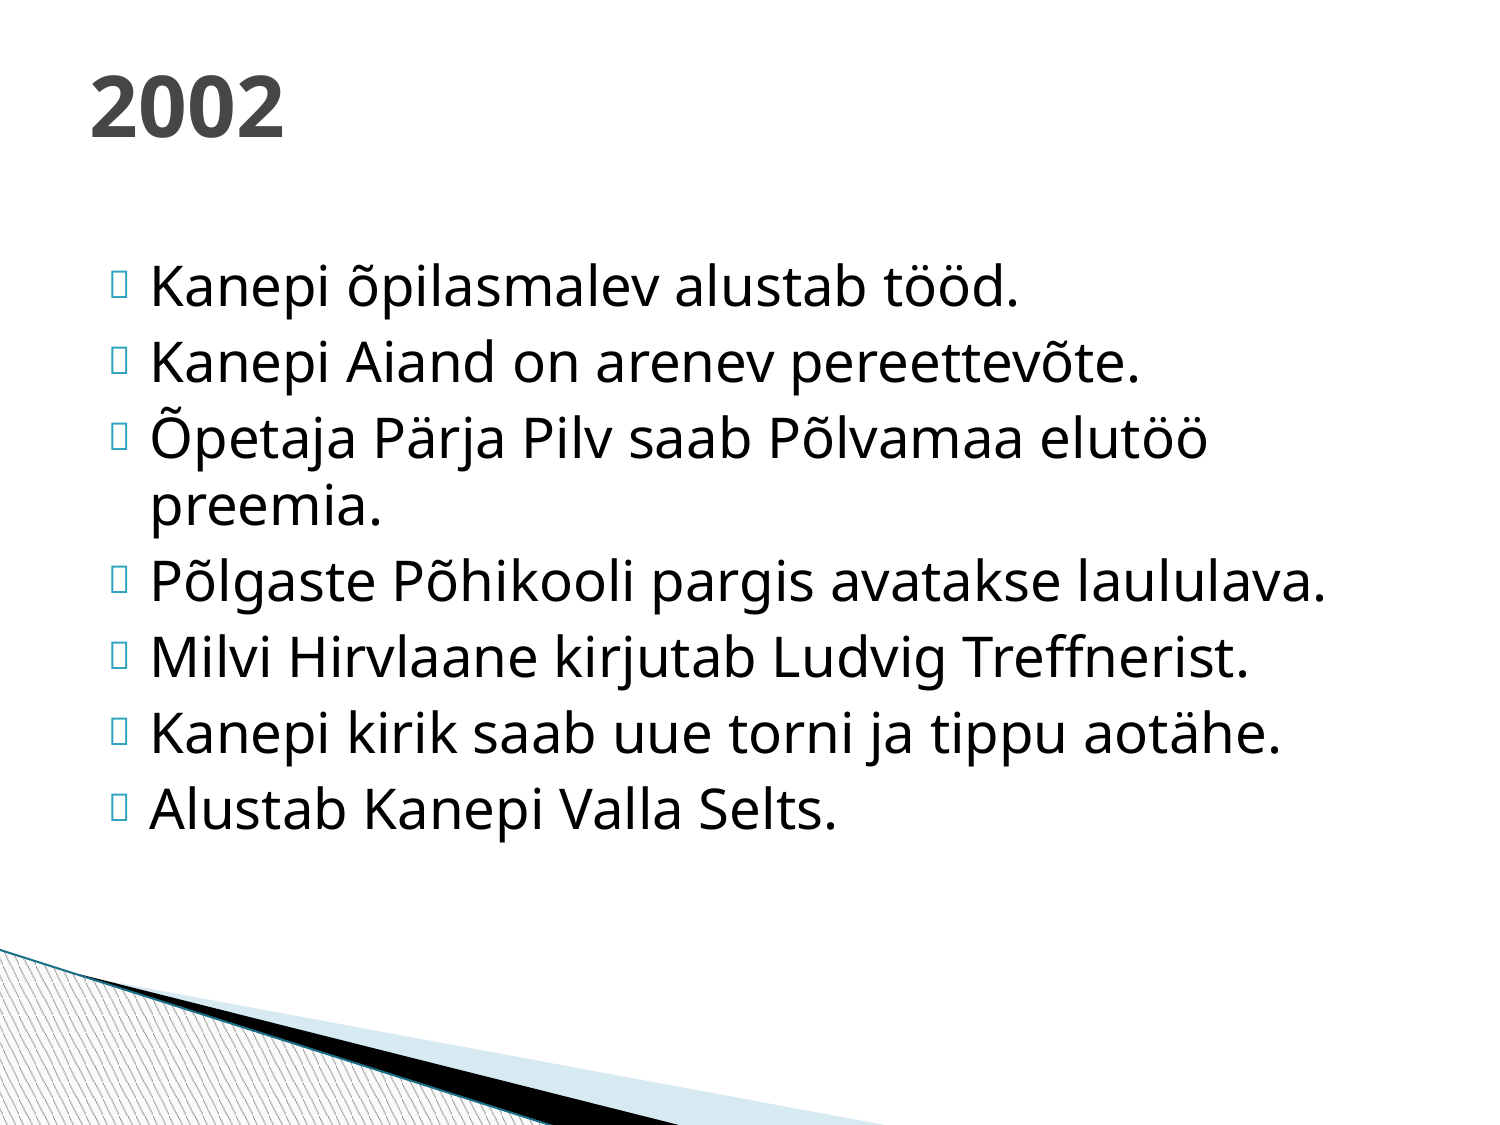

2002
# Kanepi õpilasmalev alustab tööd.
Kanepi Aiand on arenev pereettevõte.
Õpetaja Pärja Pilv saab Põlvamaa elutöö preemia.
Põlgaste Põhikooli pargis avatakse laululava.
Milvi Hirvlaane kirjutab Ludvig Treffnerist.
Kanepi kirik saab uue torni ja tippu aotähe.
Alustab Kanepi Valla Selts.